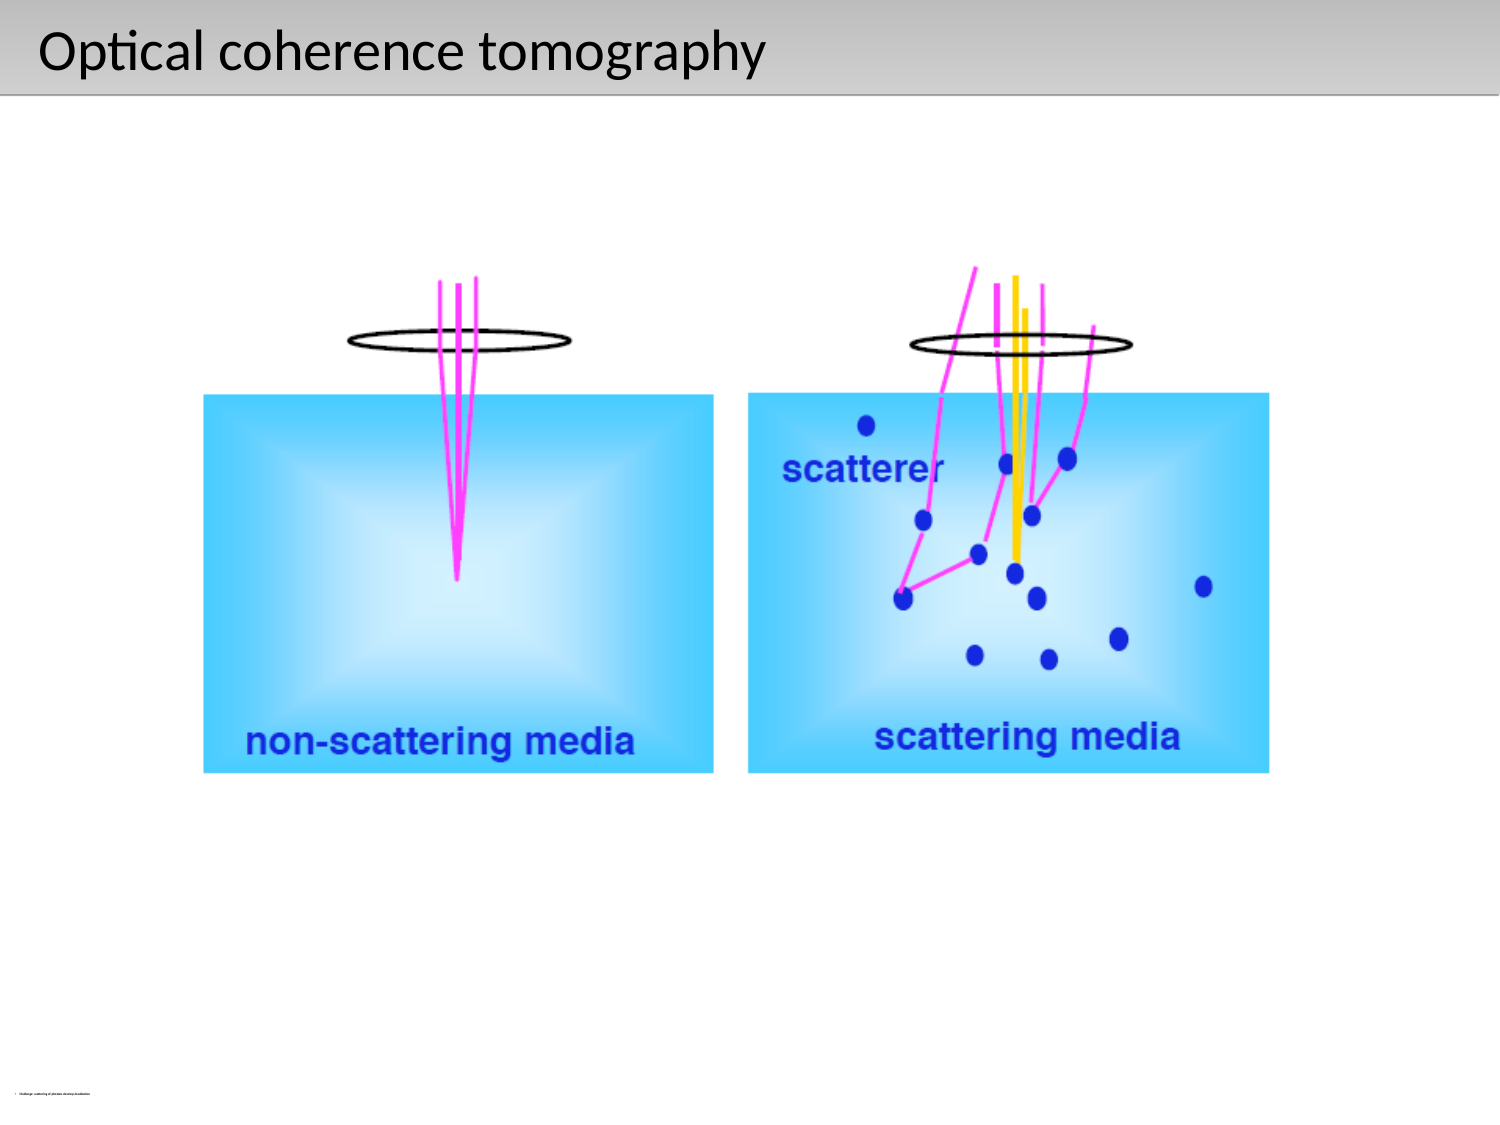

# Optical coherence tomography
Challenge: scattering of photons destroys localization